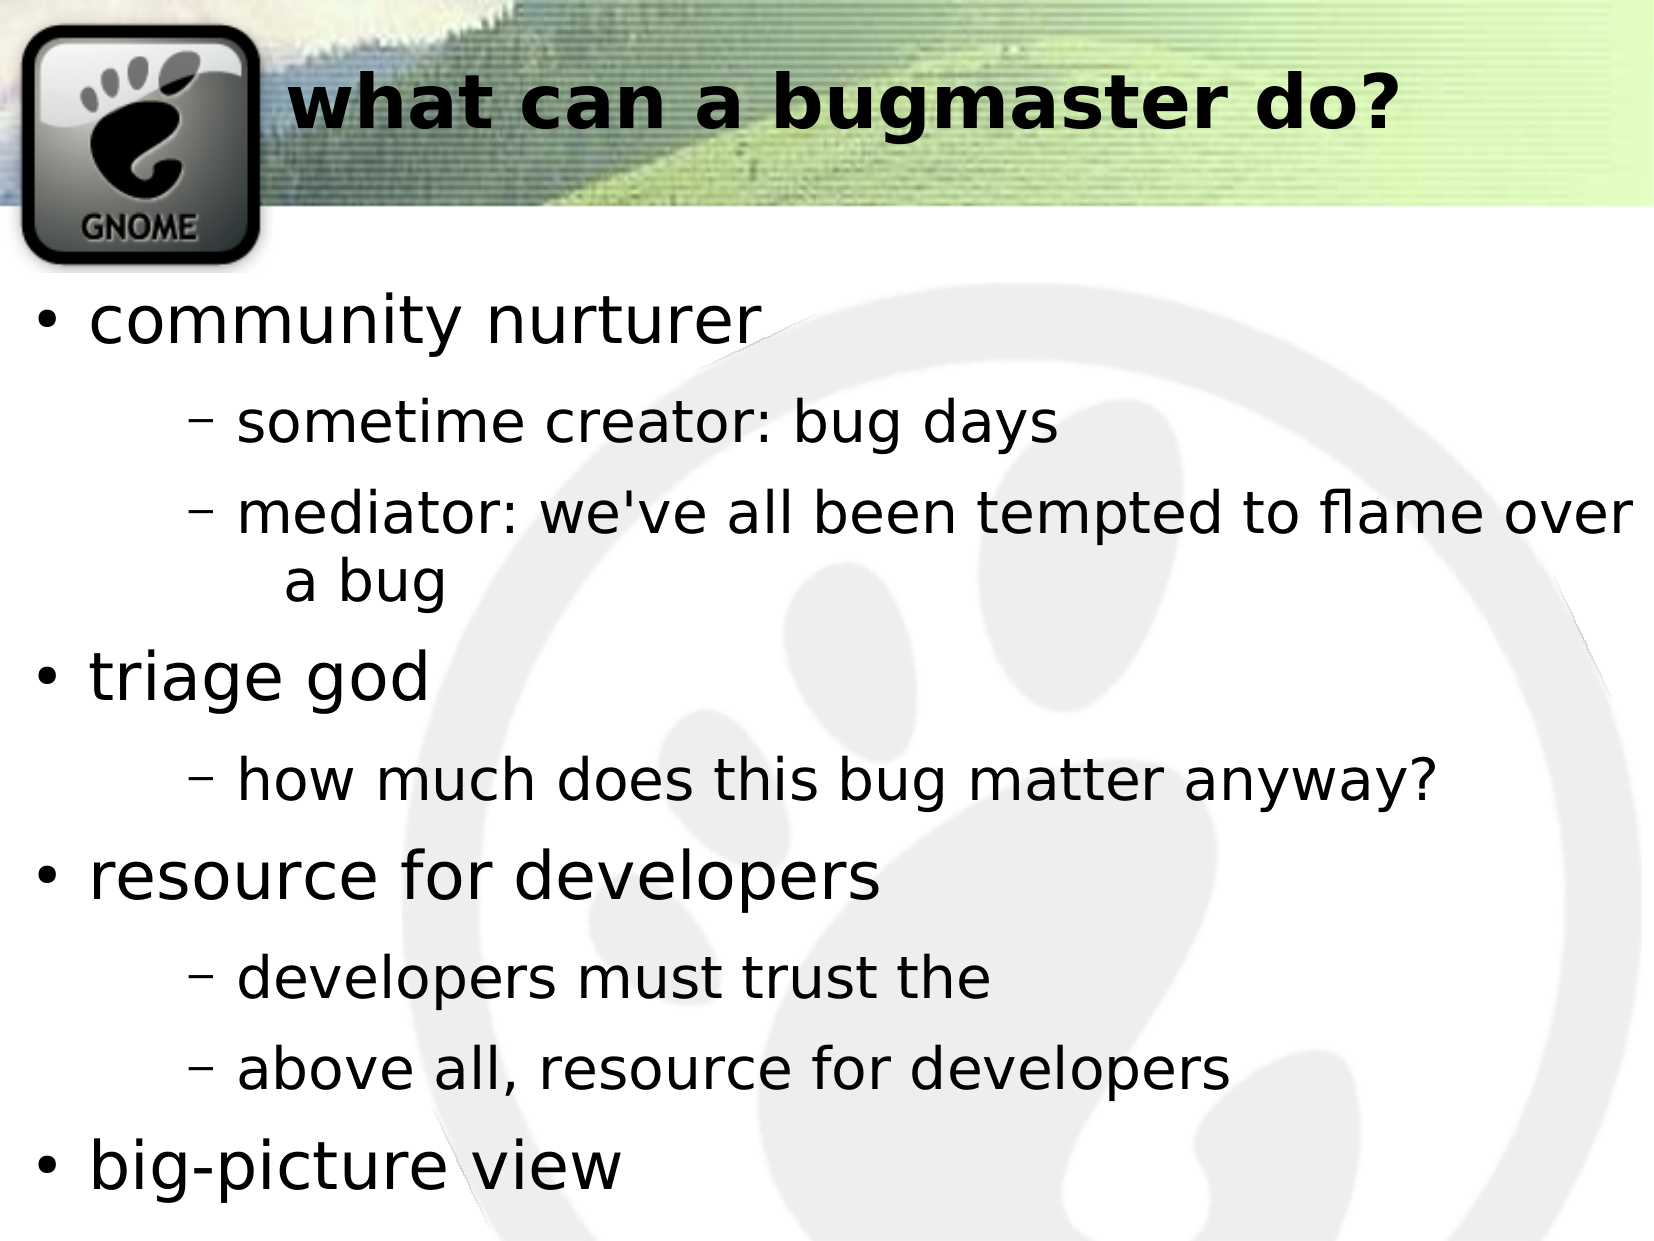

# what can a bugmaster do?
community nurturer
sometime creator: bug days
mediator: we've all been tempted to flame over a bug
triage god
how much does this bug matter anyway?
resource for developers
developers must trust the
above all, resource for developers
big-picture view